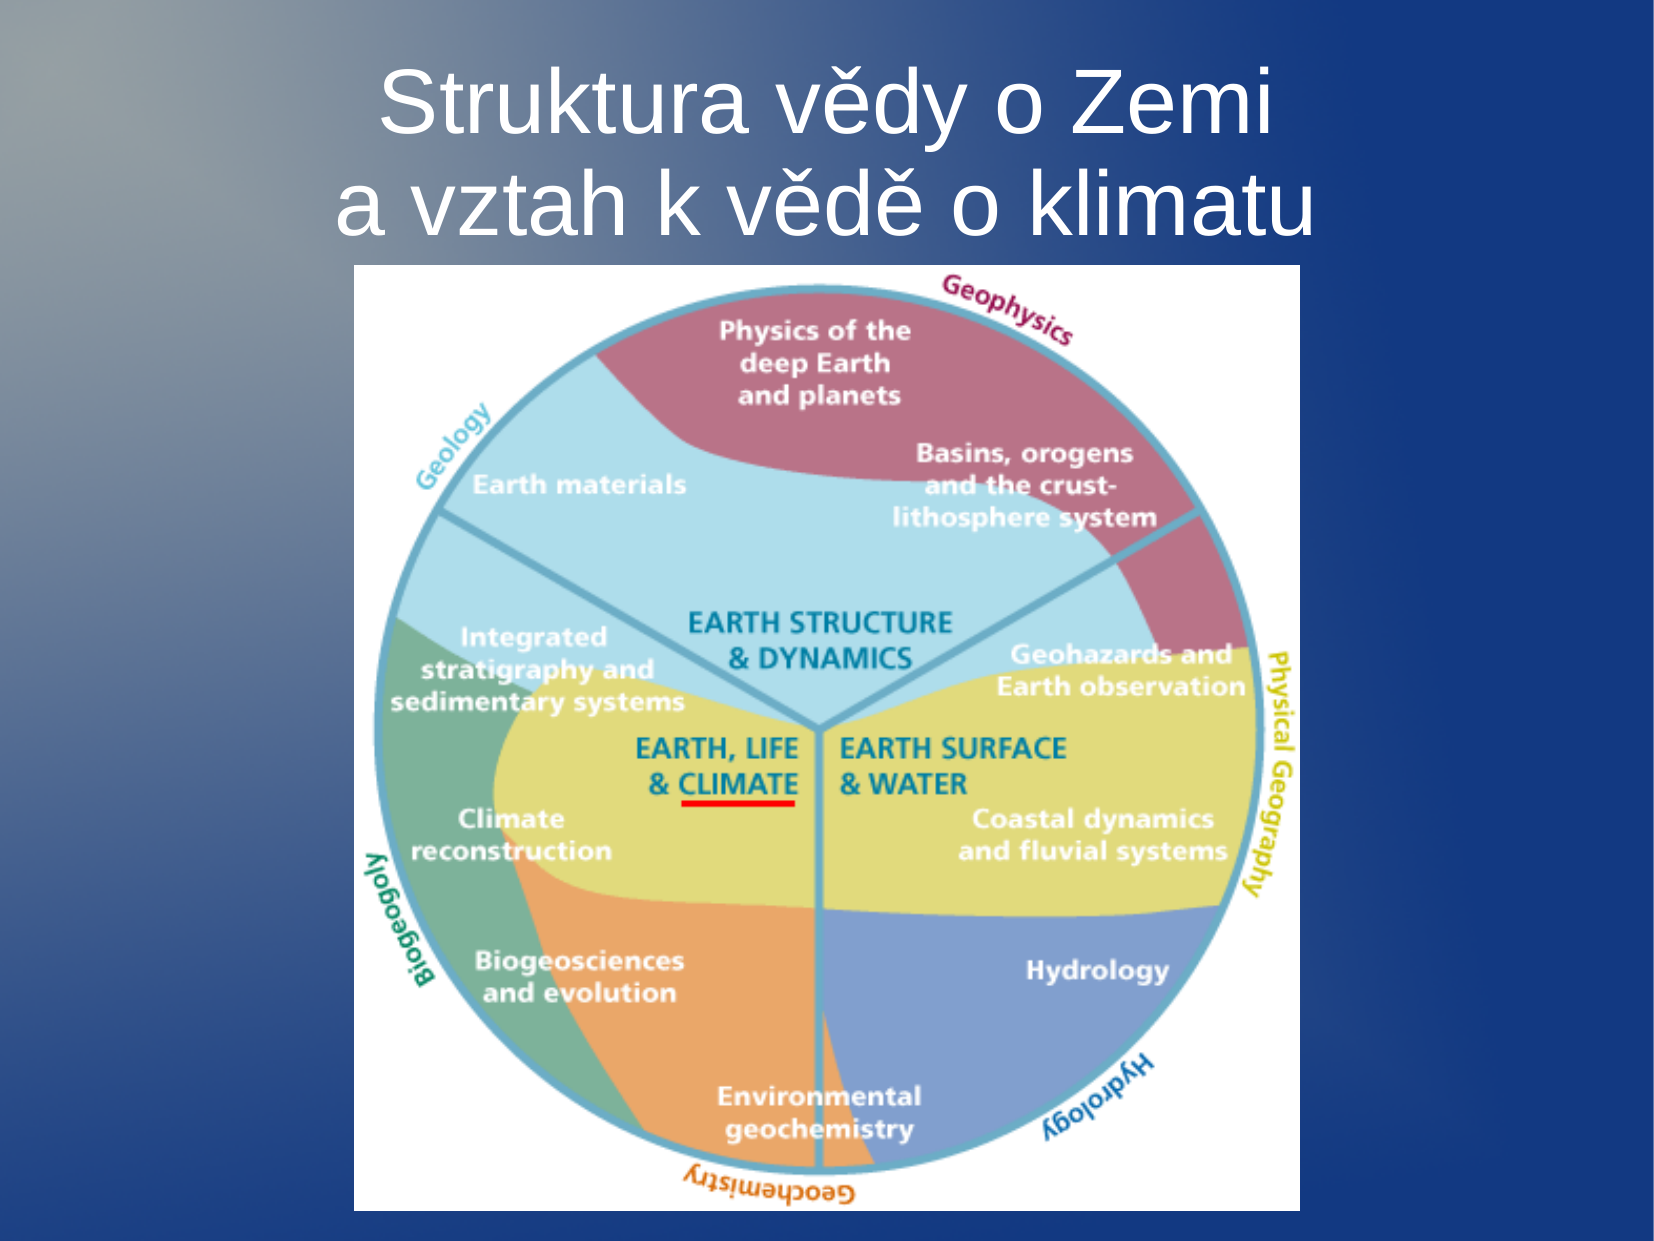

# Struktura vědy o Zemi a vztah k vědě o klimatu